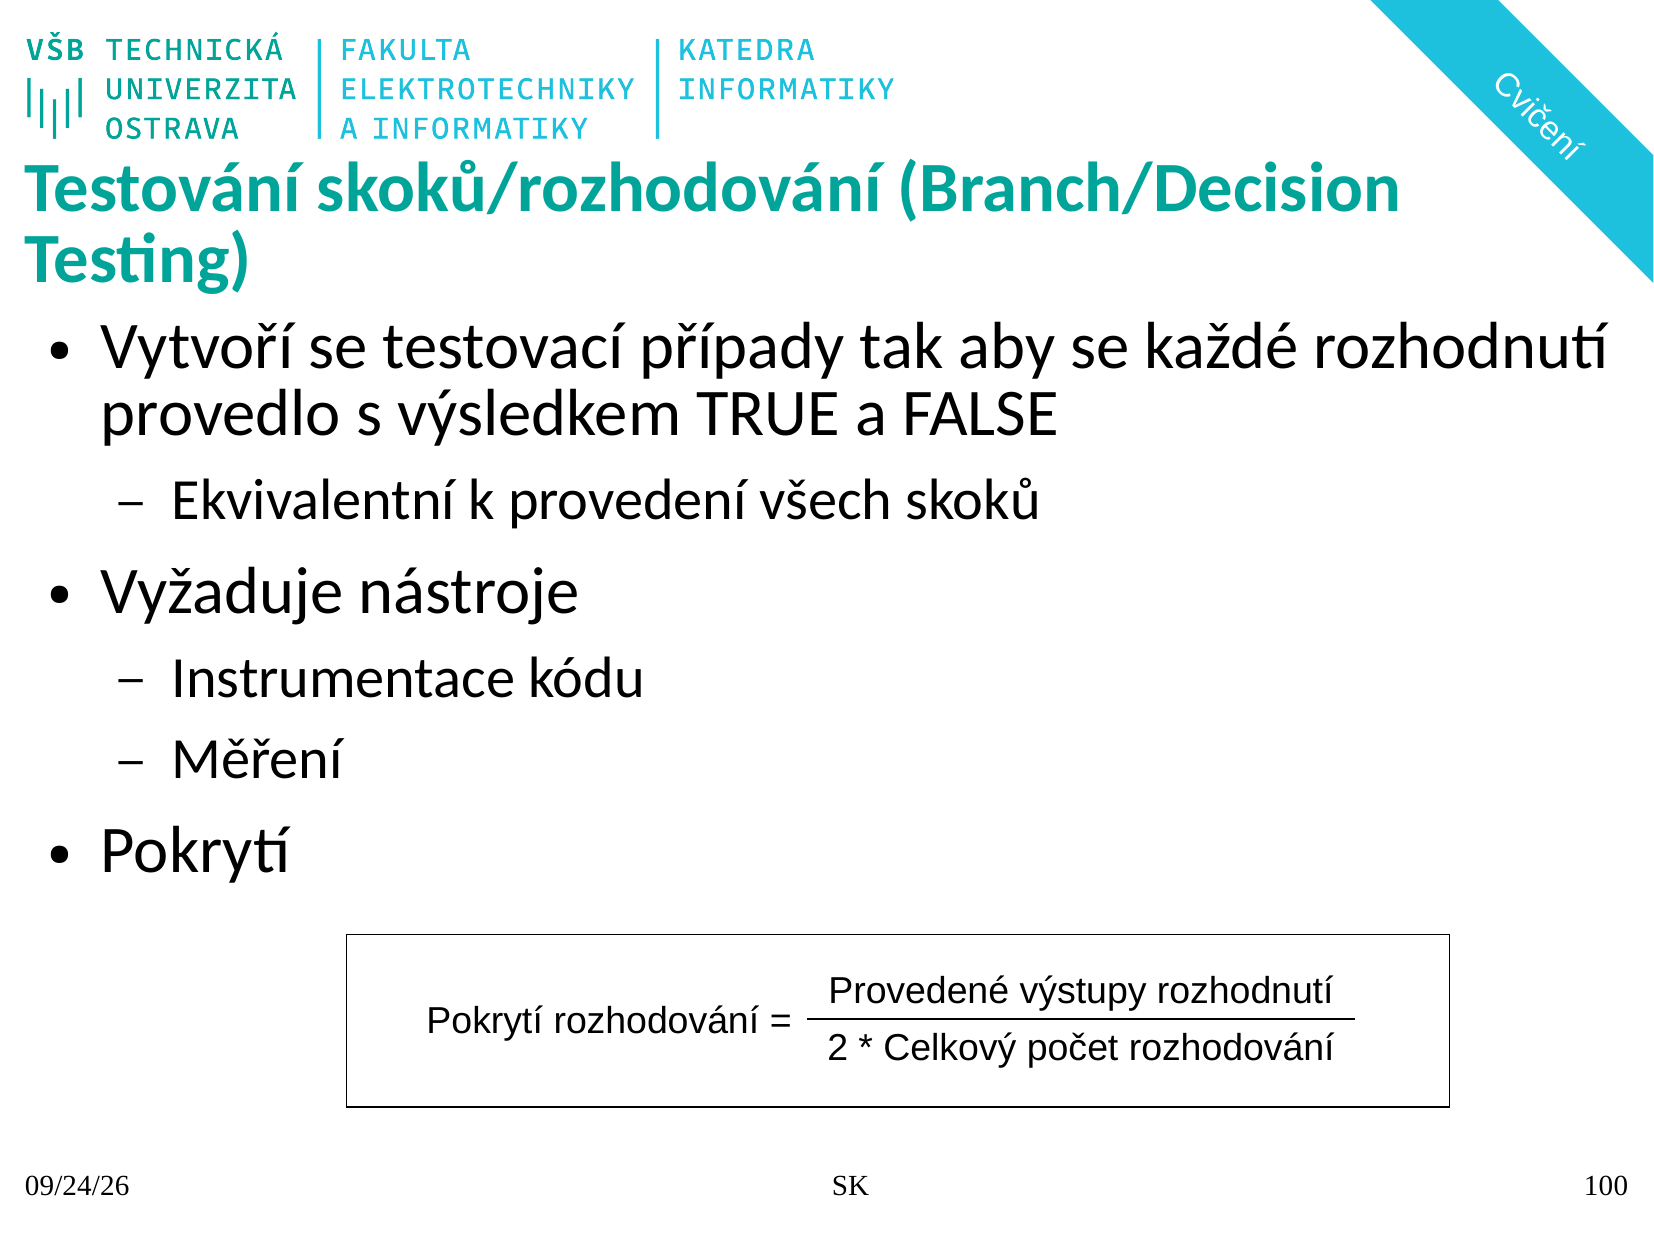

Cvičení
# Testování skoků/rozhodování (Branch/Decision Testing)
Vytvoří se testovací případy tak aby se každé rozhodnutí provedlo s výsledkem TRUE a FALSE
Ekvivalentní k provedení všech skoků
Vyžaduje nástroje
Instrumentace kódu
Měření
Pokrytí
| Pokrytí rozhodování = | Provedené výstupy rozhodnutí | |
| --- | --- | --- |
| | 2 \* Celkový počet rozhodování | |
SK
100